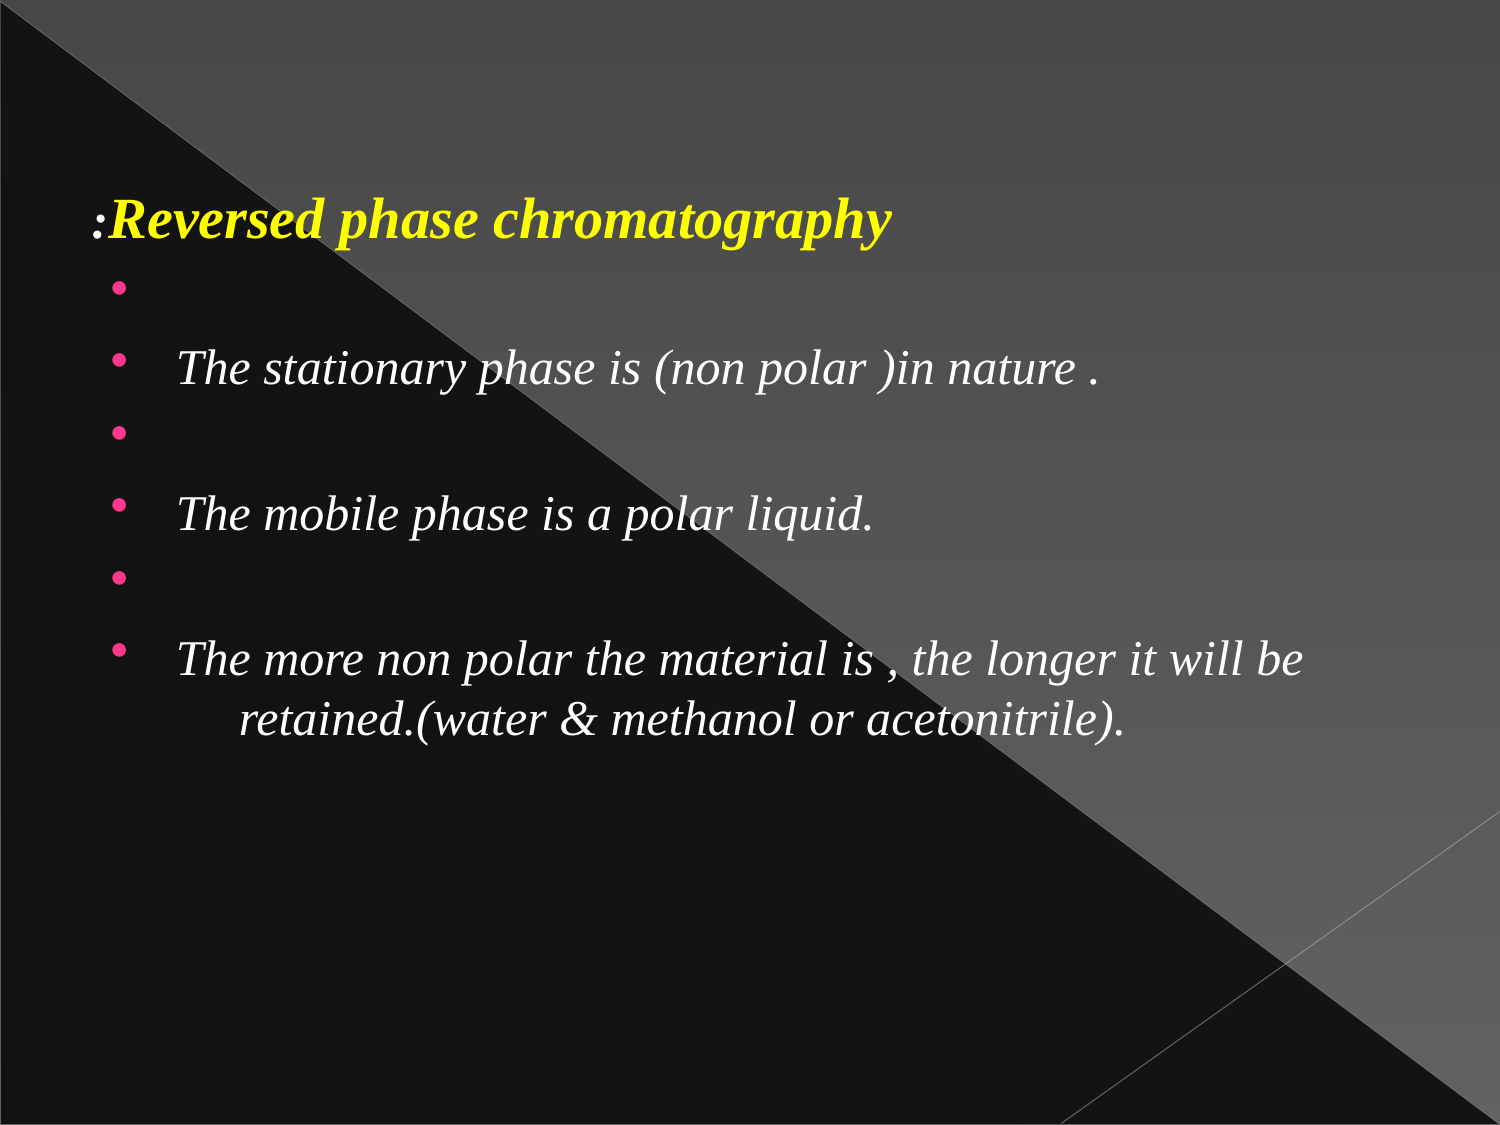

# Reversed phase chromatography:
The stationary phase is (non polar )in nature .
The mobile phase is a polar liquid.
The more non polar the material is , the longer it will be retained.(water & methanol or acetonitrile).